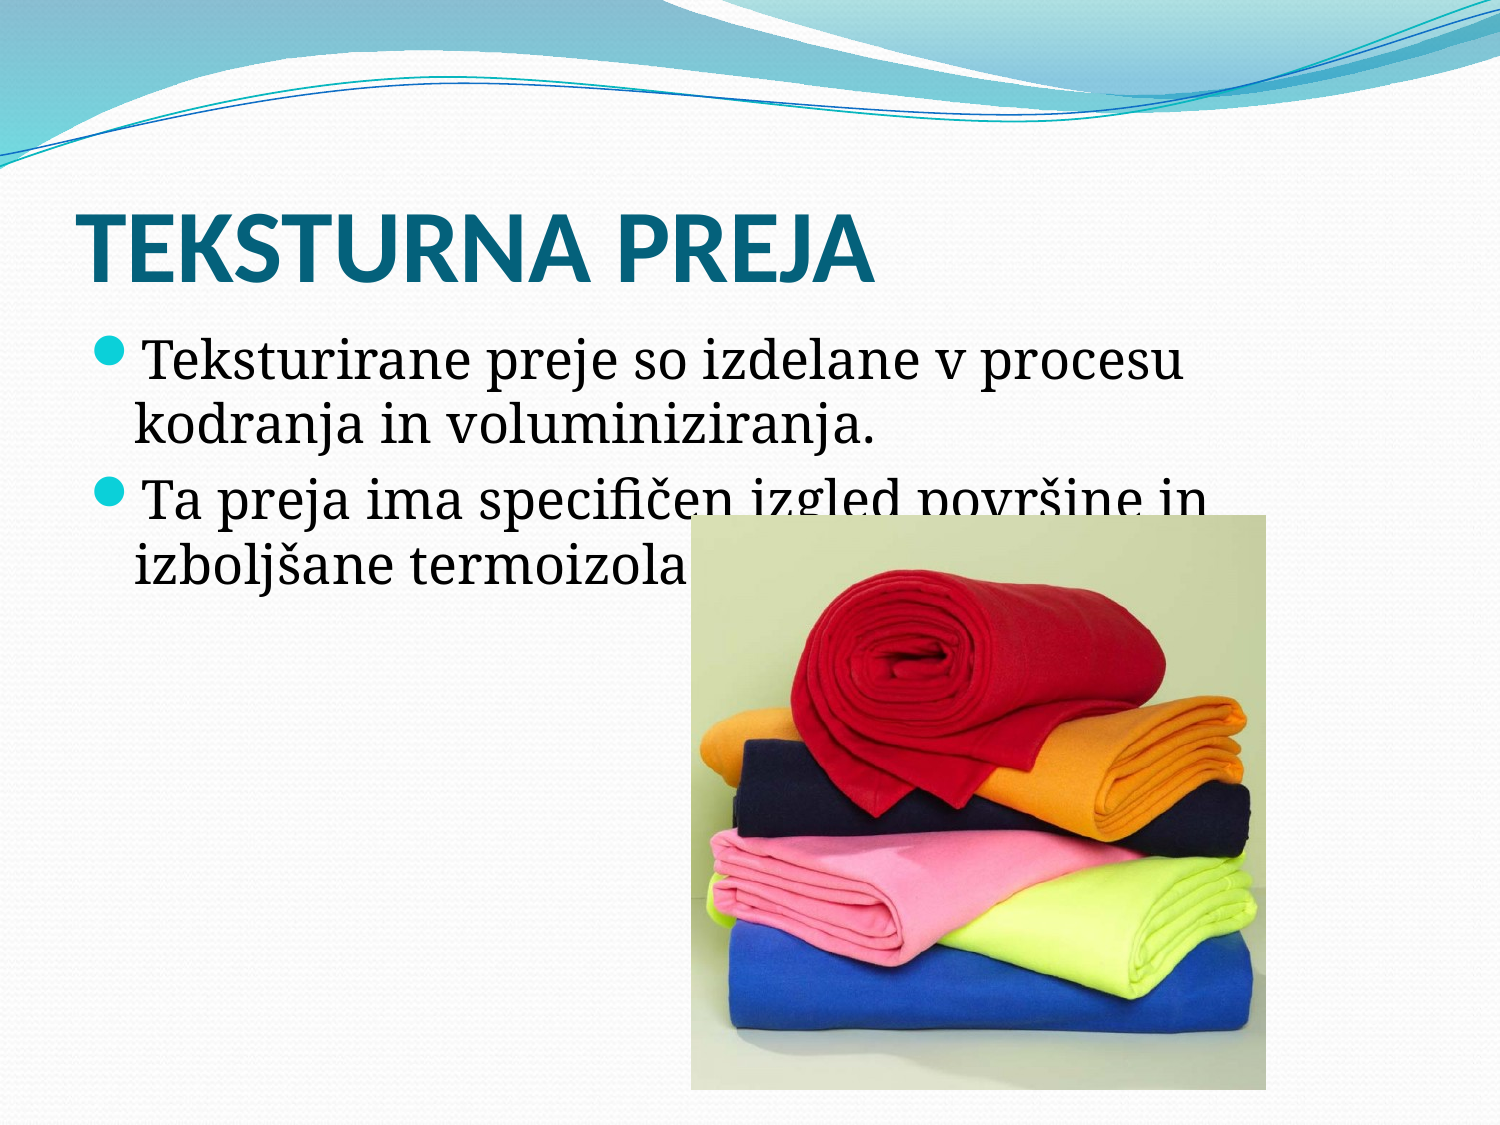

# TEKSTURNA PREJA
Teksturirane preje so izdelane v procesu kodranja in voluminiziranja.
Ta preja ima specifičen izgled površine in izboljšane termoizolacijske lastnosti.